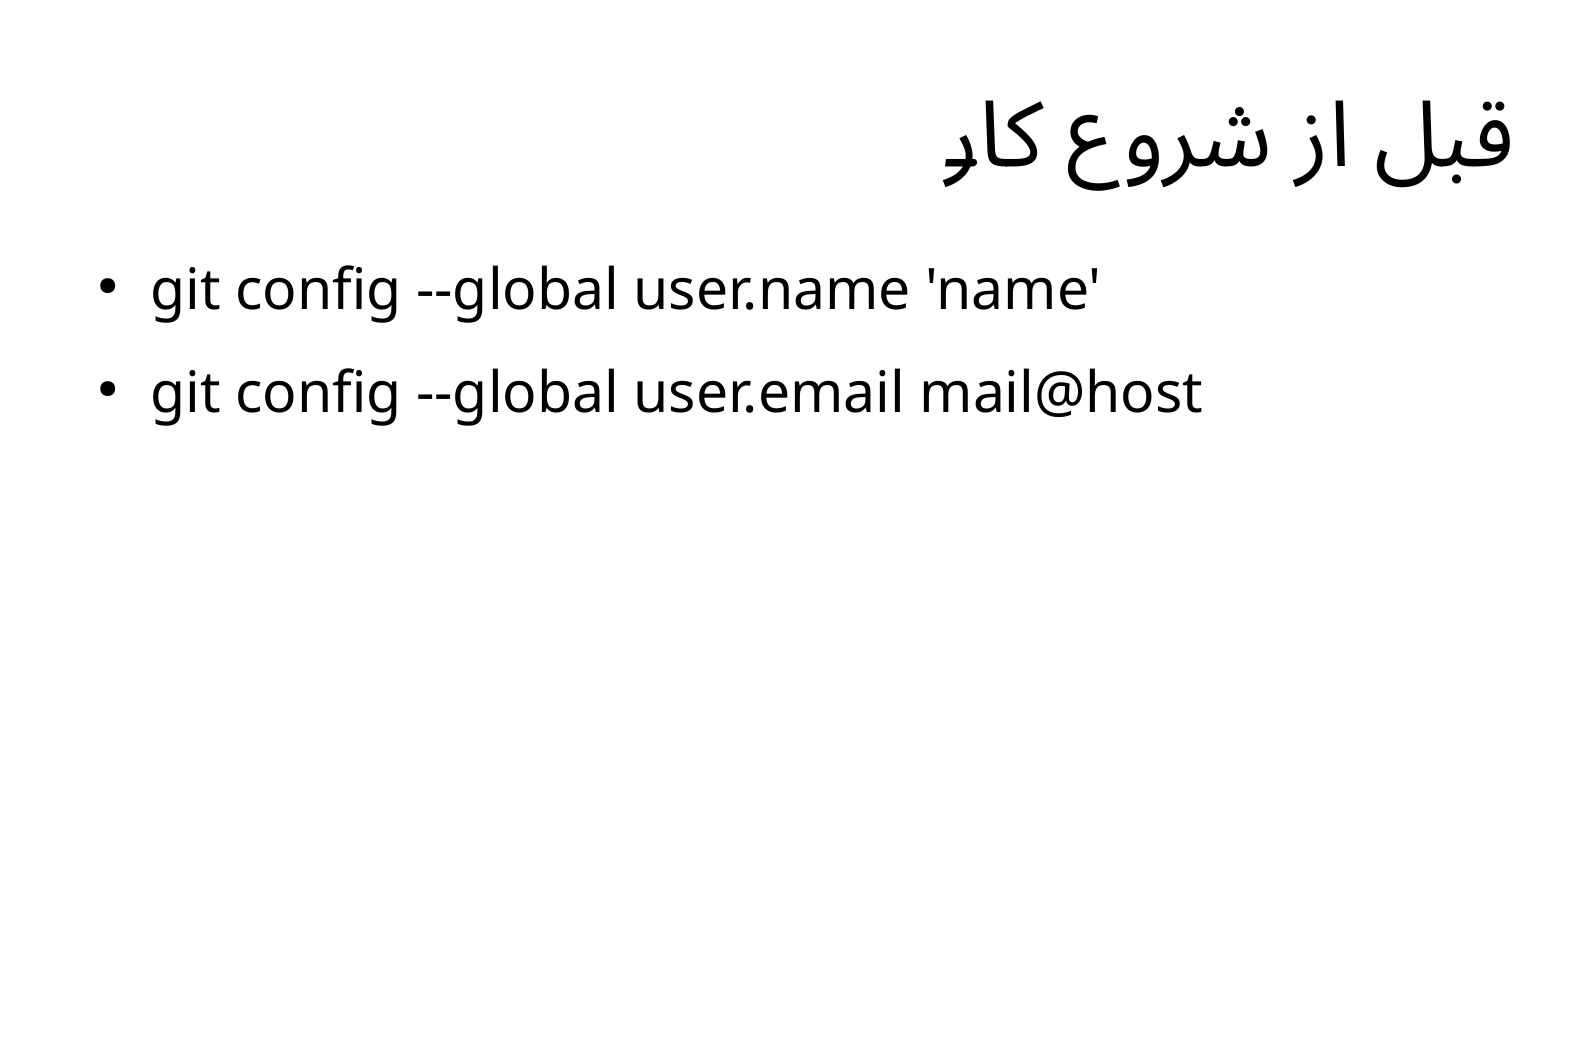

# قبل از شروع کار
git config --global user.name 'name'
git config --global user.email mail@host